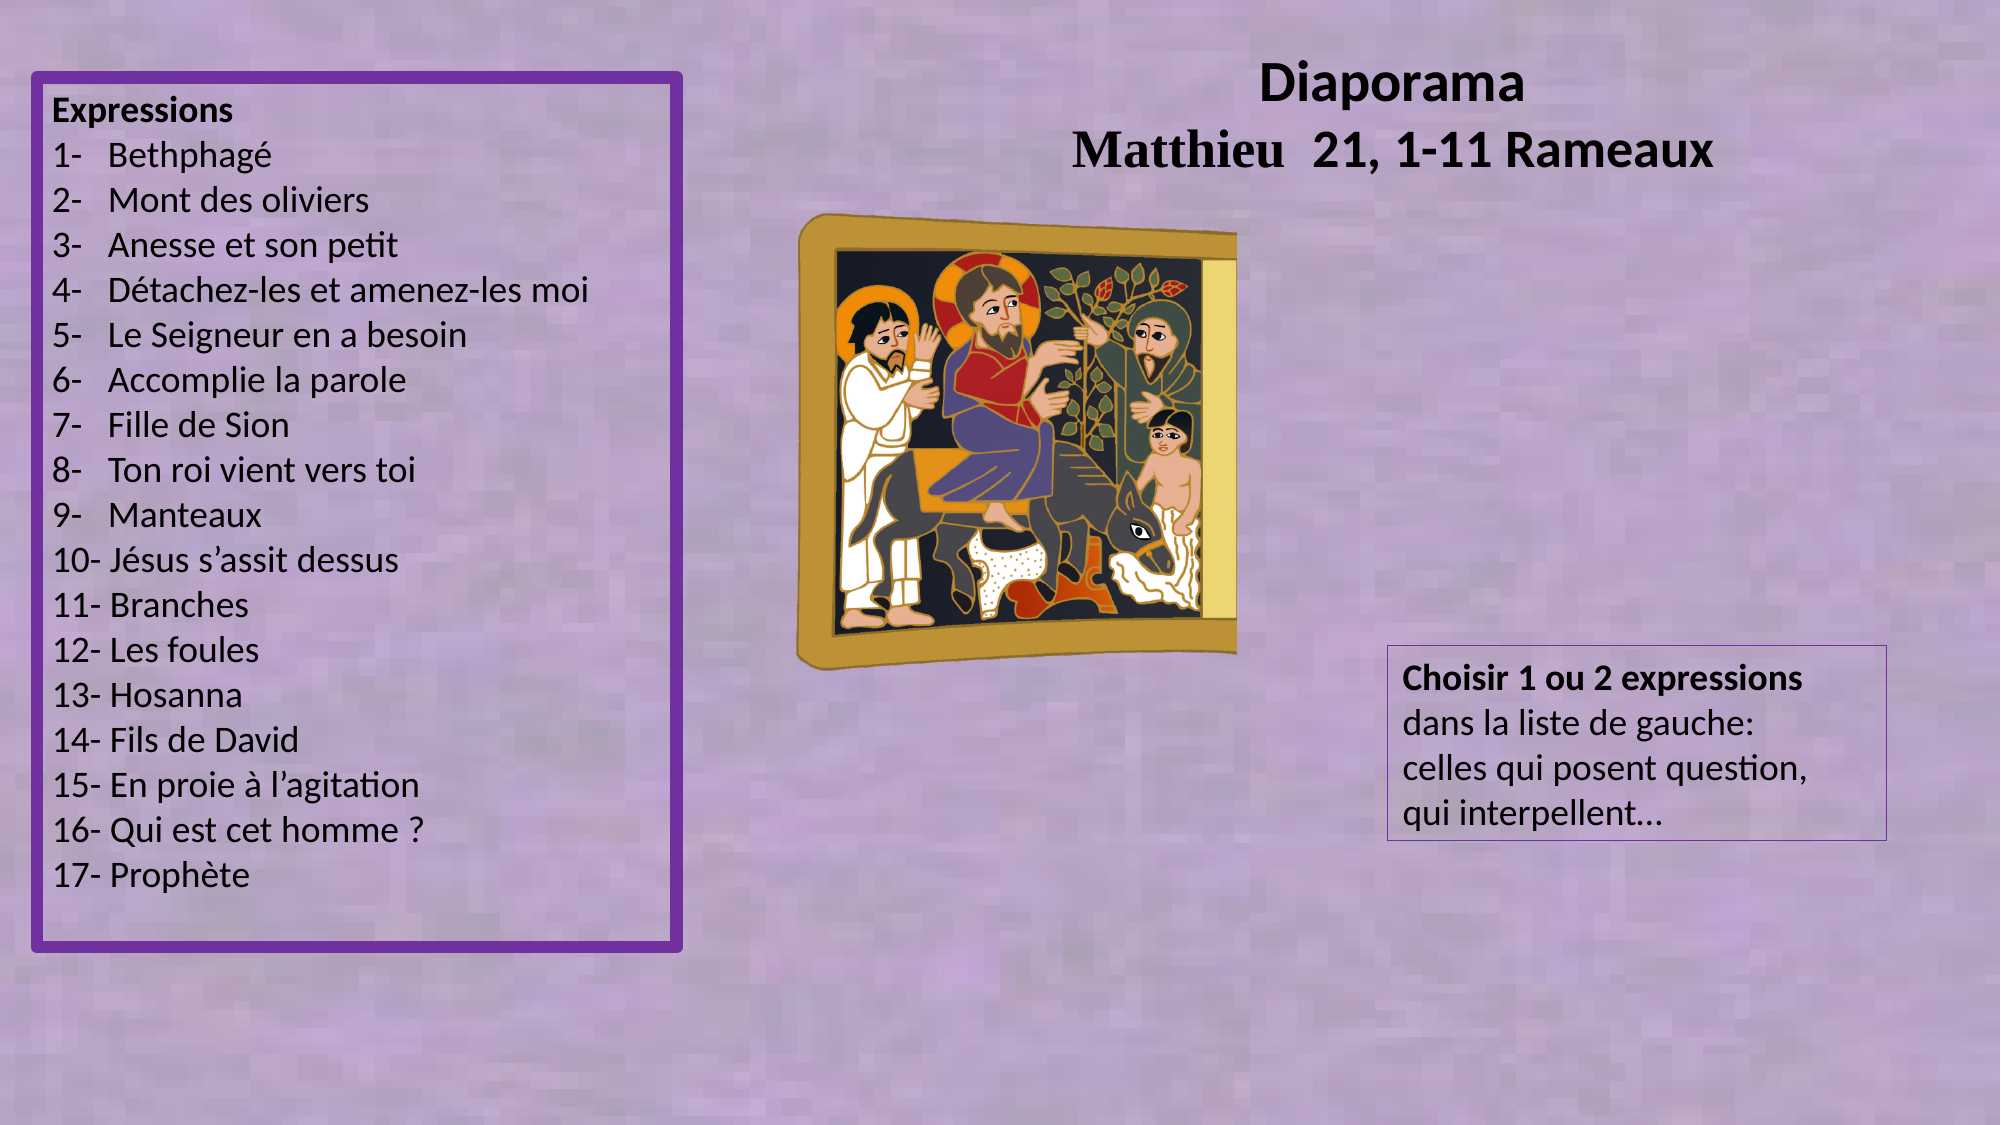

Diaporama
Matthieu 21, 1-11 Rameaux
Expressions
1- Bethphagé
2- Mont des oliviers
3- Anesse et son petit
4- Détachez-les et amenez-les moi
5- Le Seigneur en a besoin
6- Accomplie la parole
7- Fille de Sion
8- Ton roi vient vers toi
9- Manteaux
10- Jésus s’assit dessus
11- Branches
12- Les foules
13- Hosanna
14- Fils de David
15- En proie à l’agitation
16- Qui est cet homme ?
17- Prophète
Choisir 1 ou 2 expressions
dans la liste de gauche:
celles qui posent question,
qui interpellent…